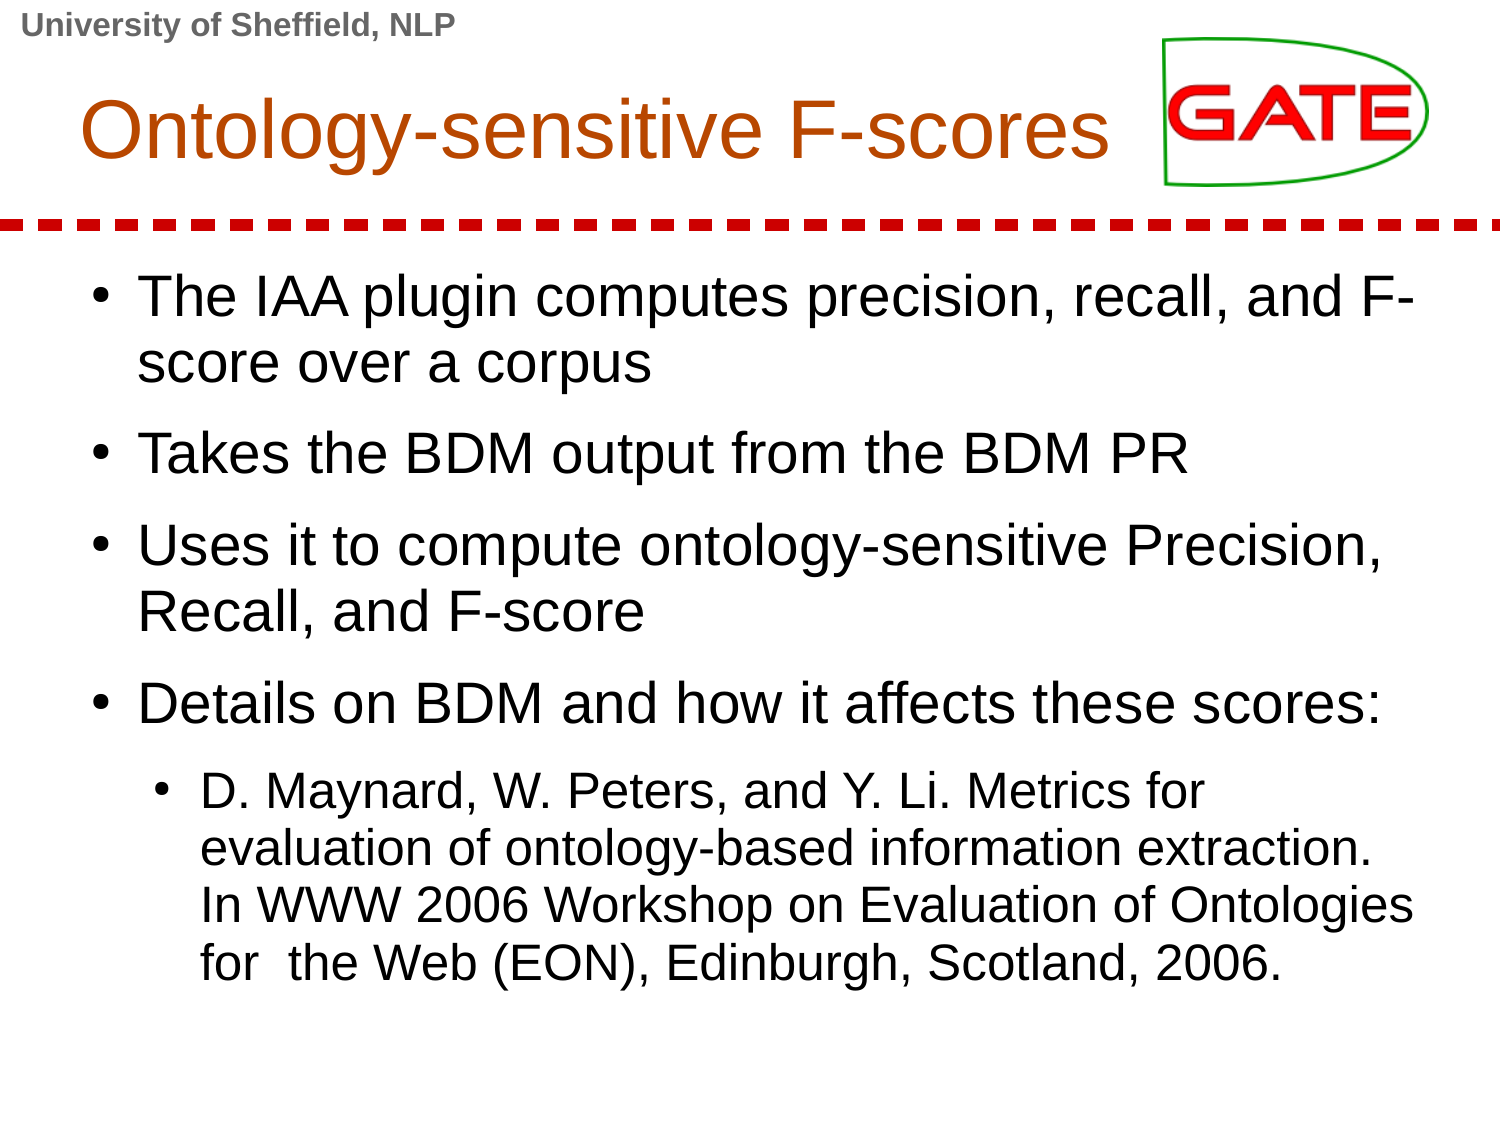

# Ontology-sensitive F-scores
The IAA plugin computes precision, recall, and F-score over a corpus
Takes the BDM output from the BDM PR
Uses it to compute ontology-sensitive Precision, Recall, and F-score
Details on BDM and how it affects these scores:
D. Maynard, W. Peters, and Y. Li. Metrics for evaluation of ontology-based information extraction. In WWW 2006 Workshop on Evaluation of Ontologies for the Web (EON), Edinburgh, Scotland, 2006.